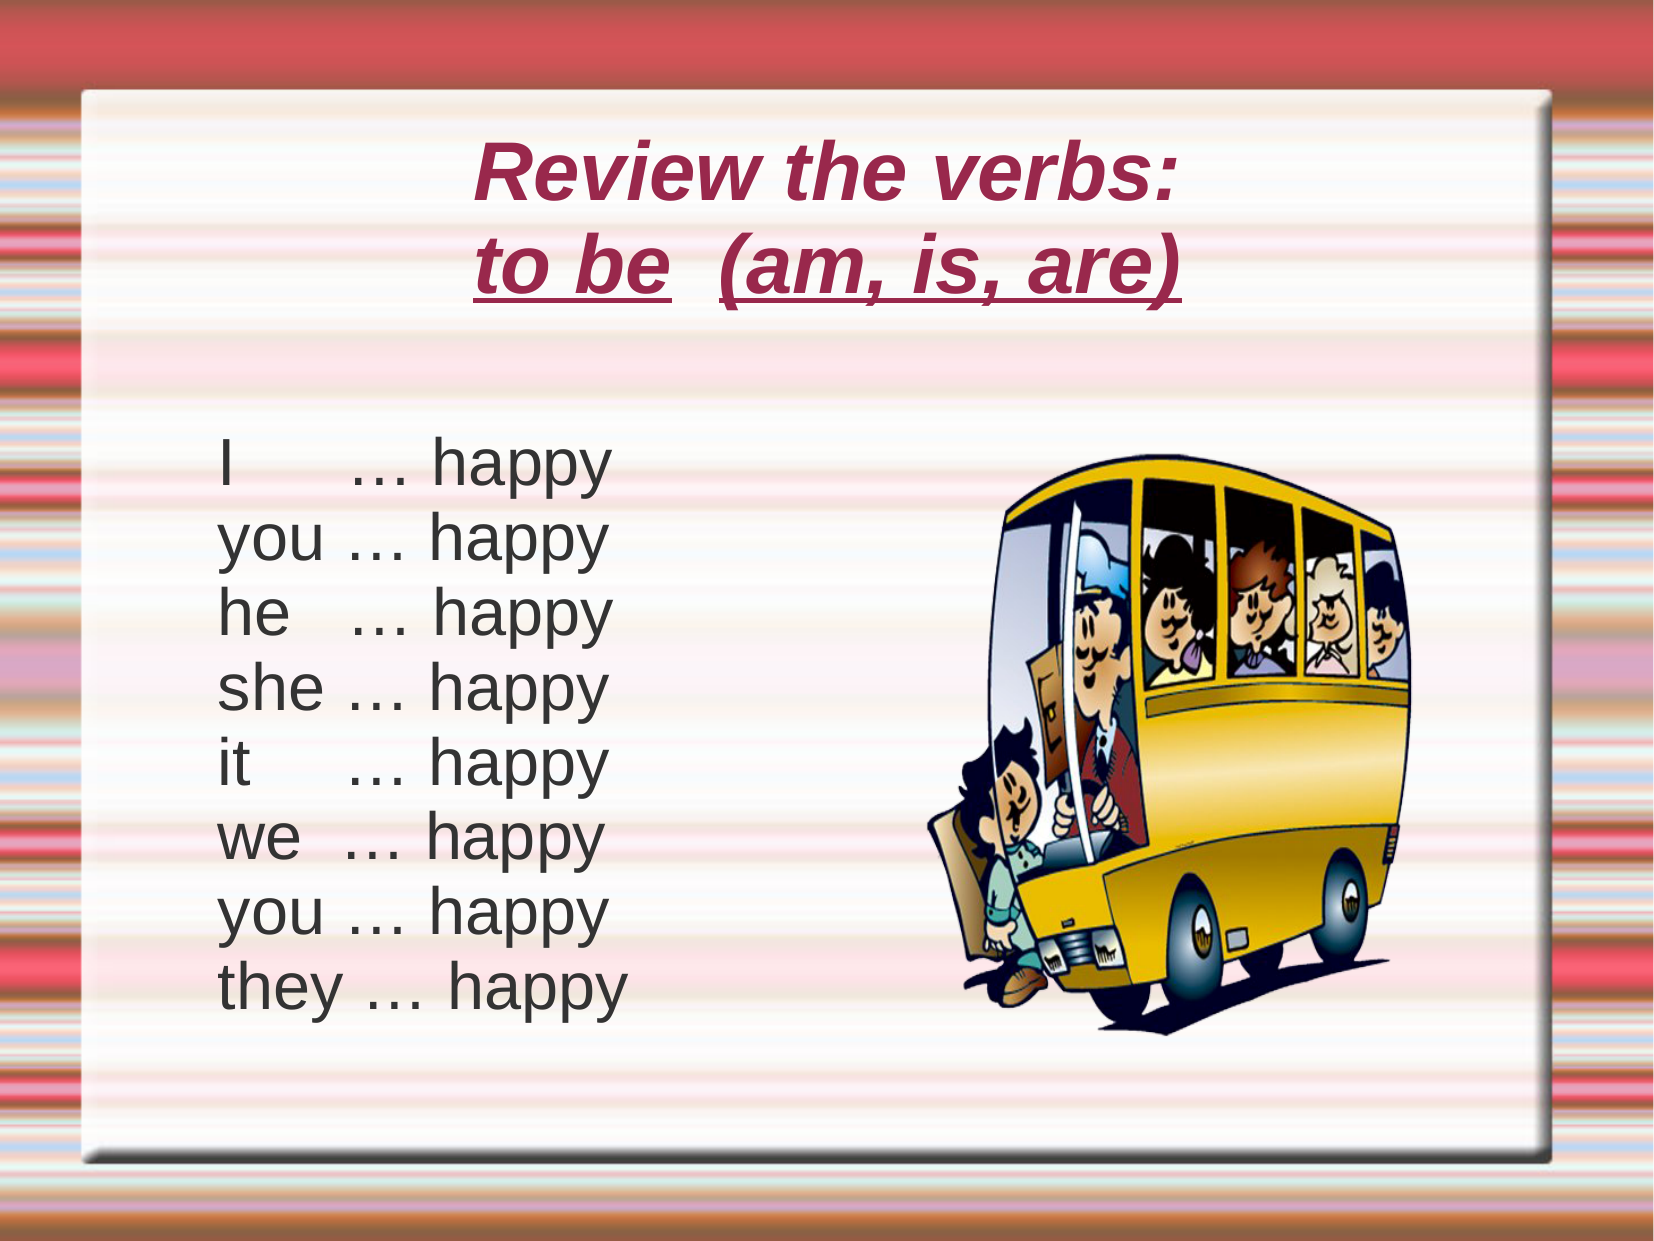

# Review the verbs: to be (am, is, are)
I … happy
you … happy
he … happy
she … happy
it … happy
we … happy
you … happy
they … happy